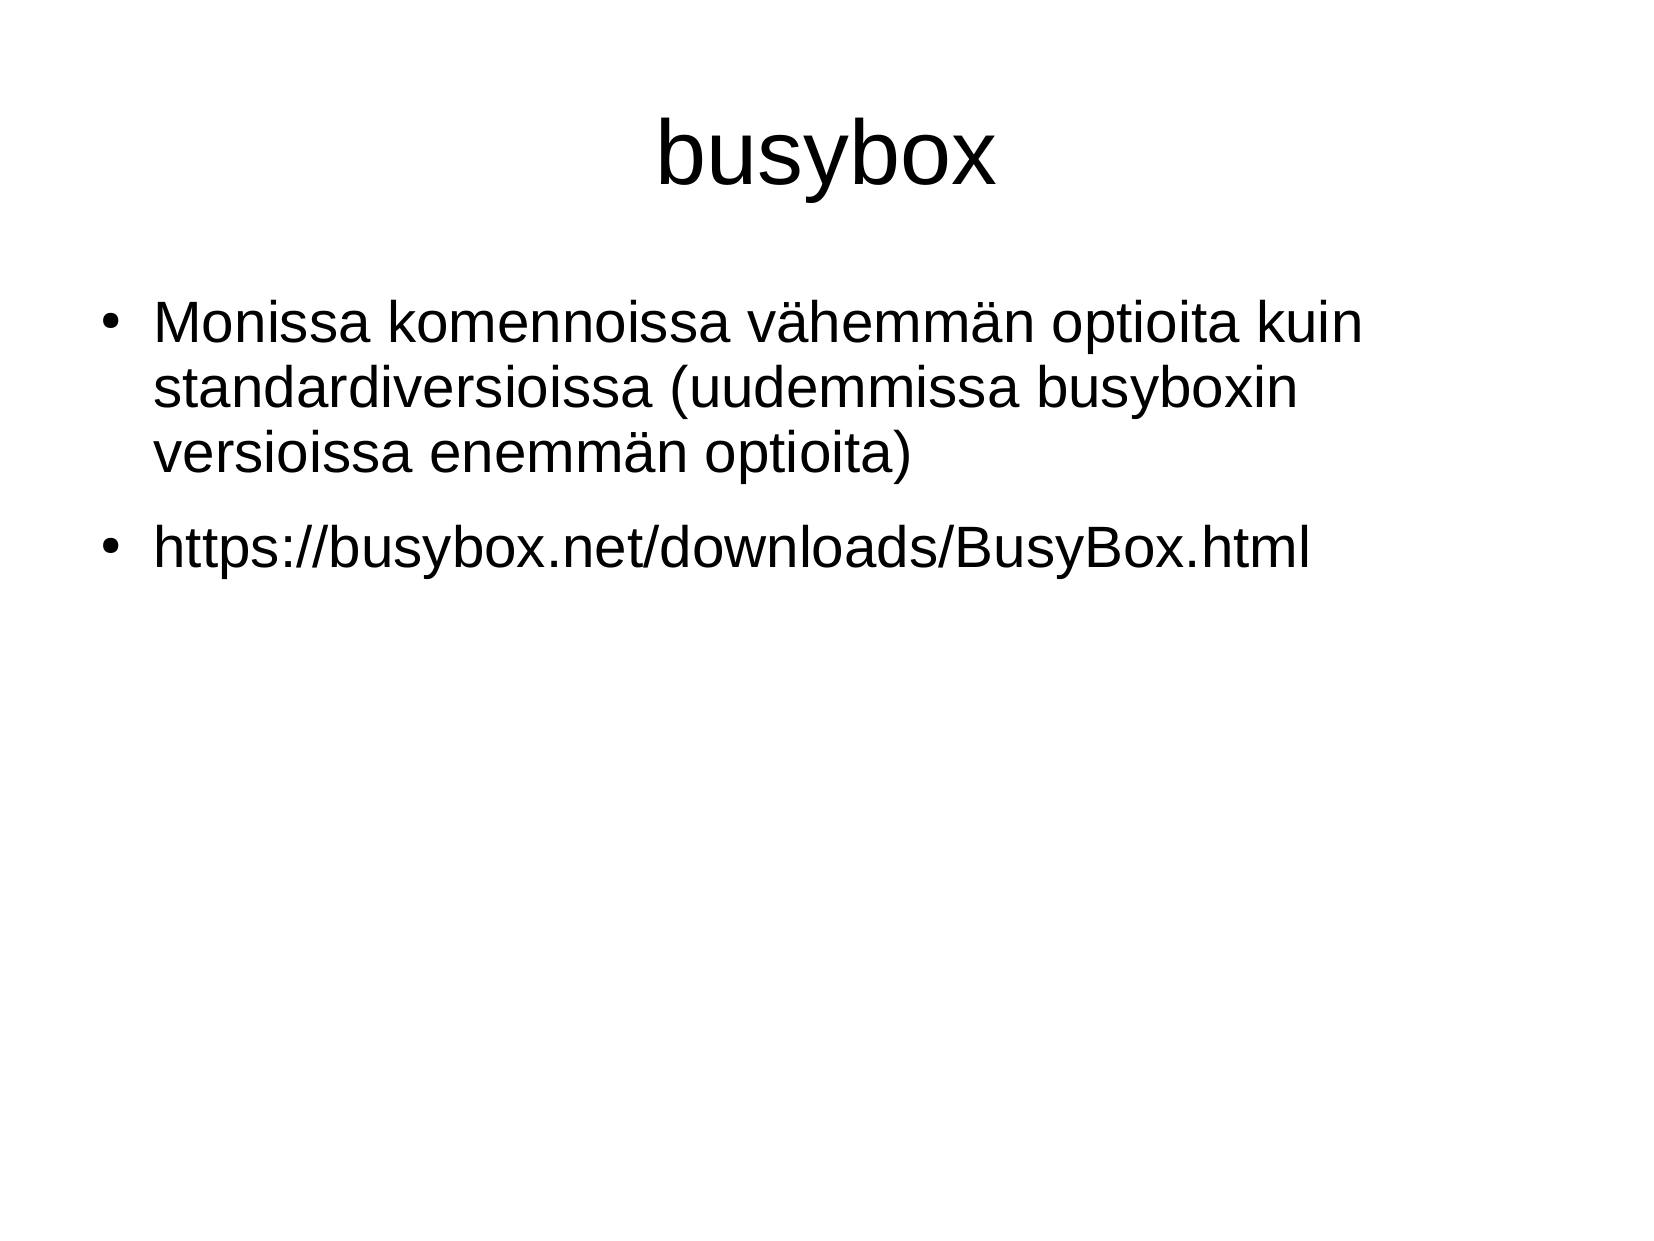

# busybox
Monissa komennoissa vähemmän optioita kuin standardiversioissa (uudemmissa busyboxin versioissa enemmän optioita)
https://busybox.net/downloads/BusyBox.html